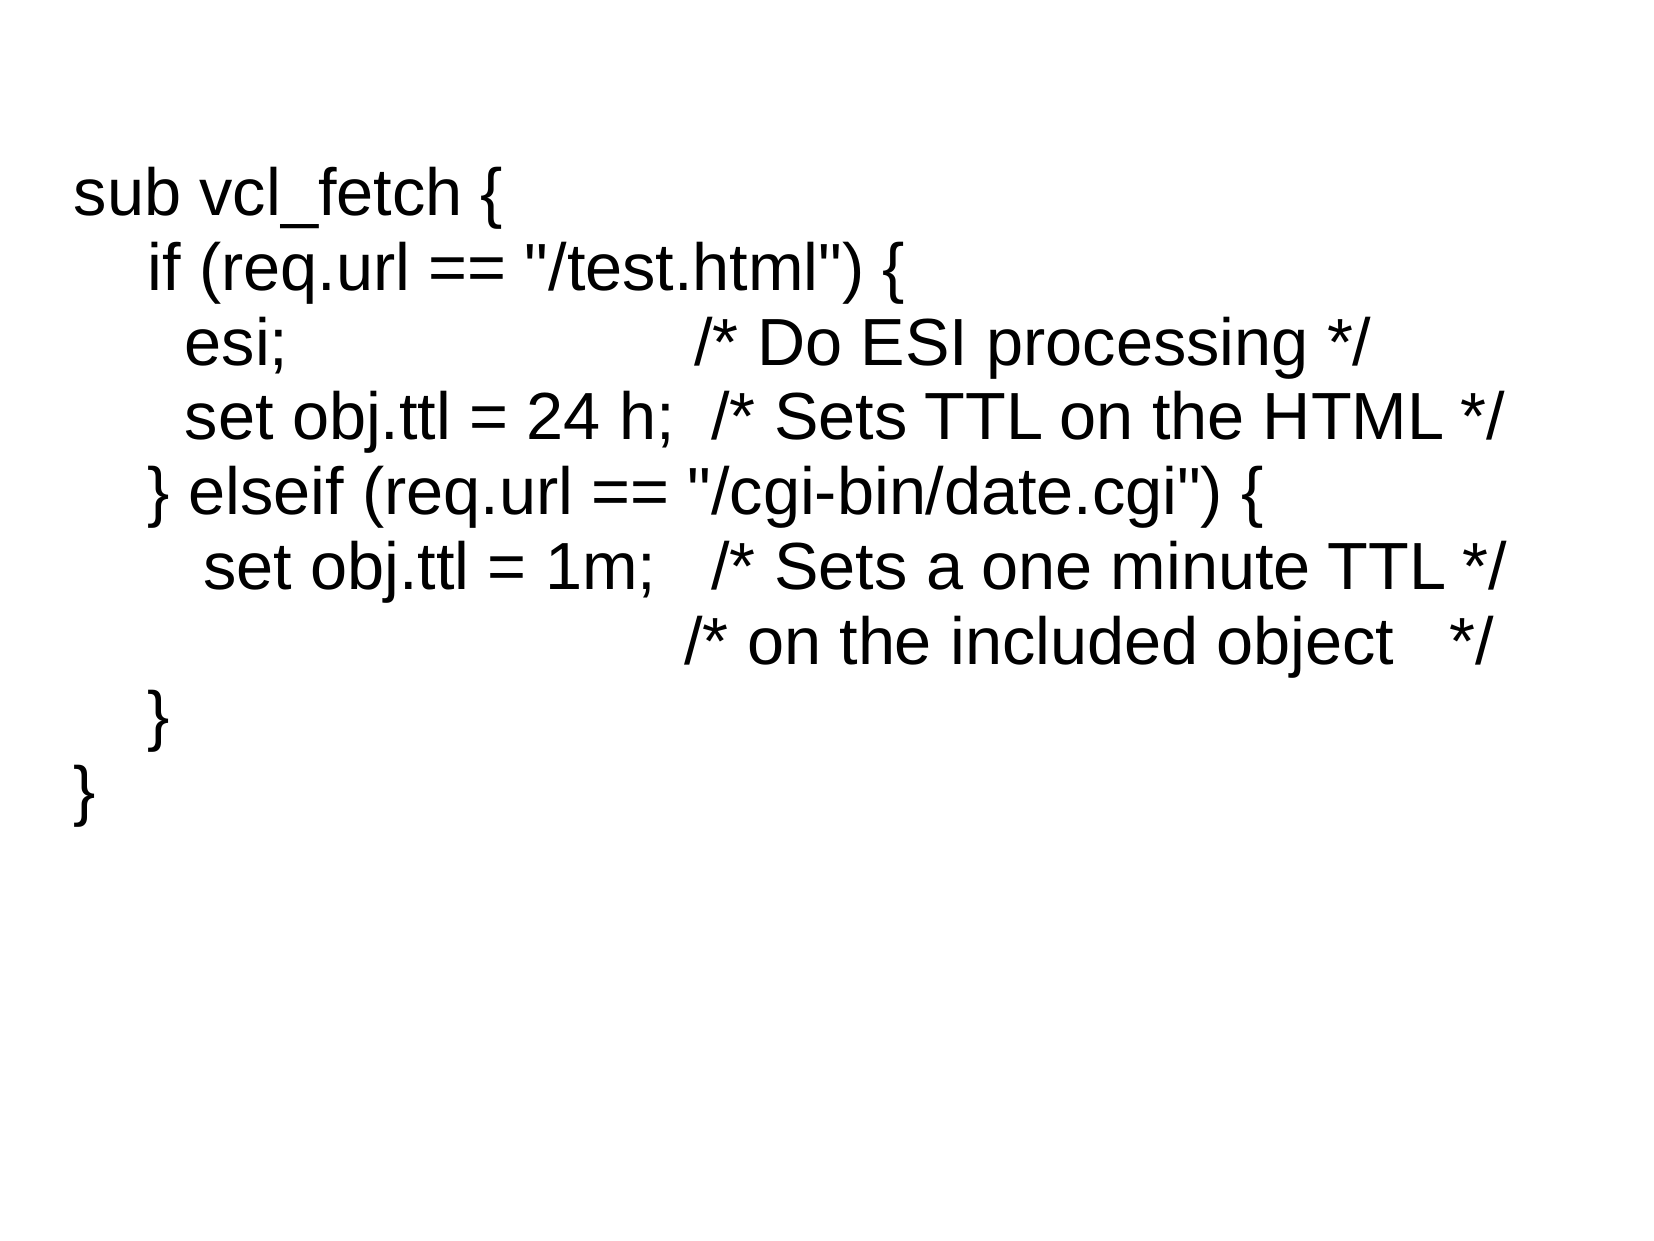

sub vcl_fetch {
 if (req.url == "/test.html") {
 esi; /* Do ESI processing */
 set obj.ttl = 24 h; /* Sets TTL on the HTML */
 } elseif (req.url == "/cgi-bin/date.cgi") {
 set obj.ttl = 1m; /* Sets a one minute TTL */
 /* on the included object */
 }
}